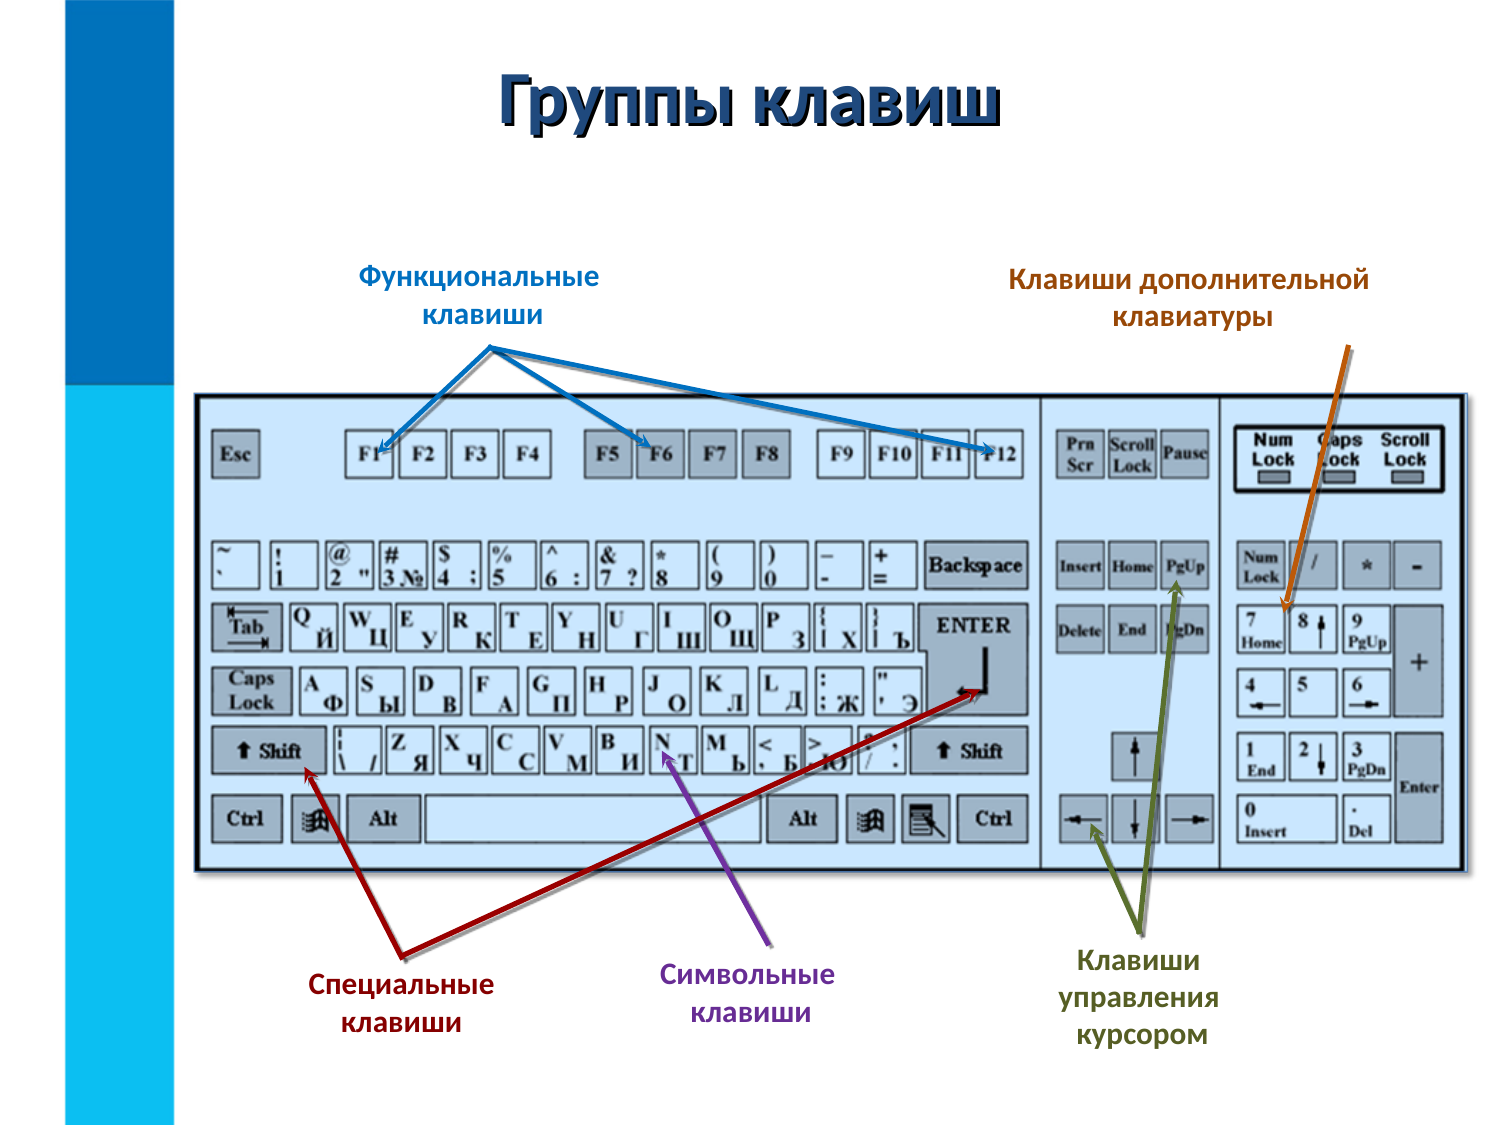

# Группы клавиш
Функциональные
 клавиши
Клавиши дополнительной
клавиатуры
Клавиши
управления
 курсором
Символьные
 клавиши
Специальные
клавиши